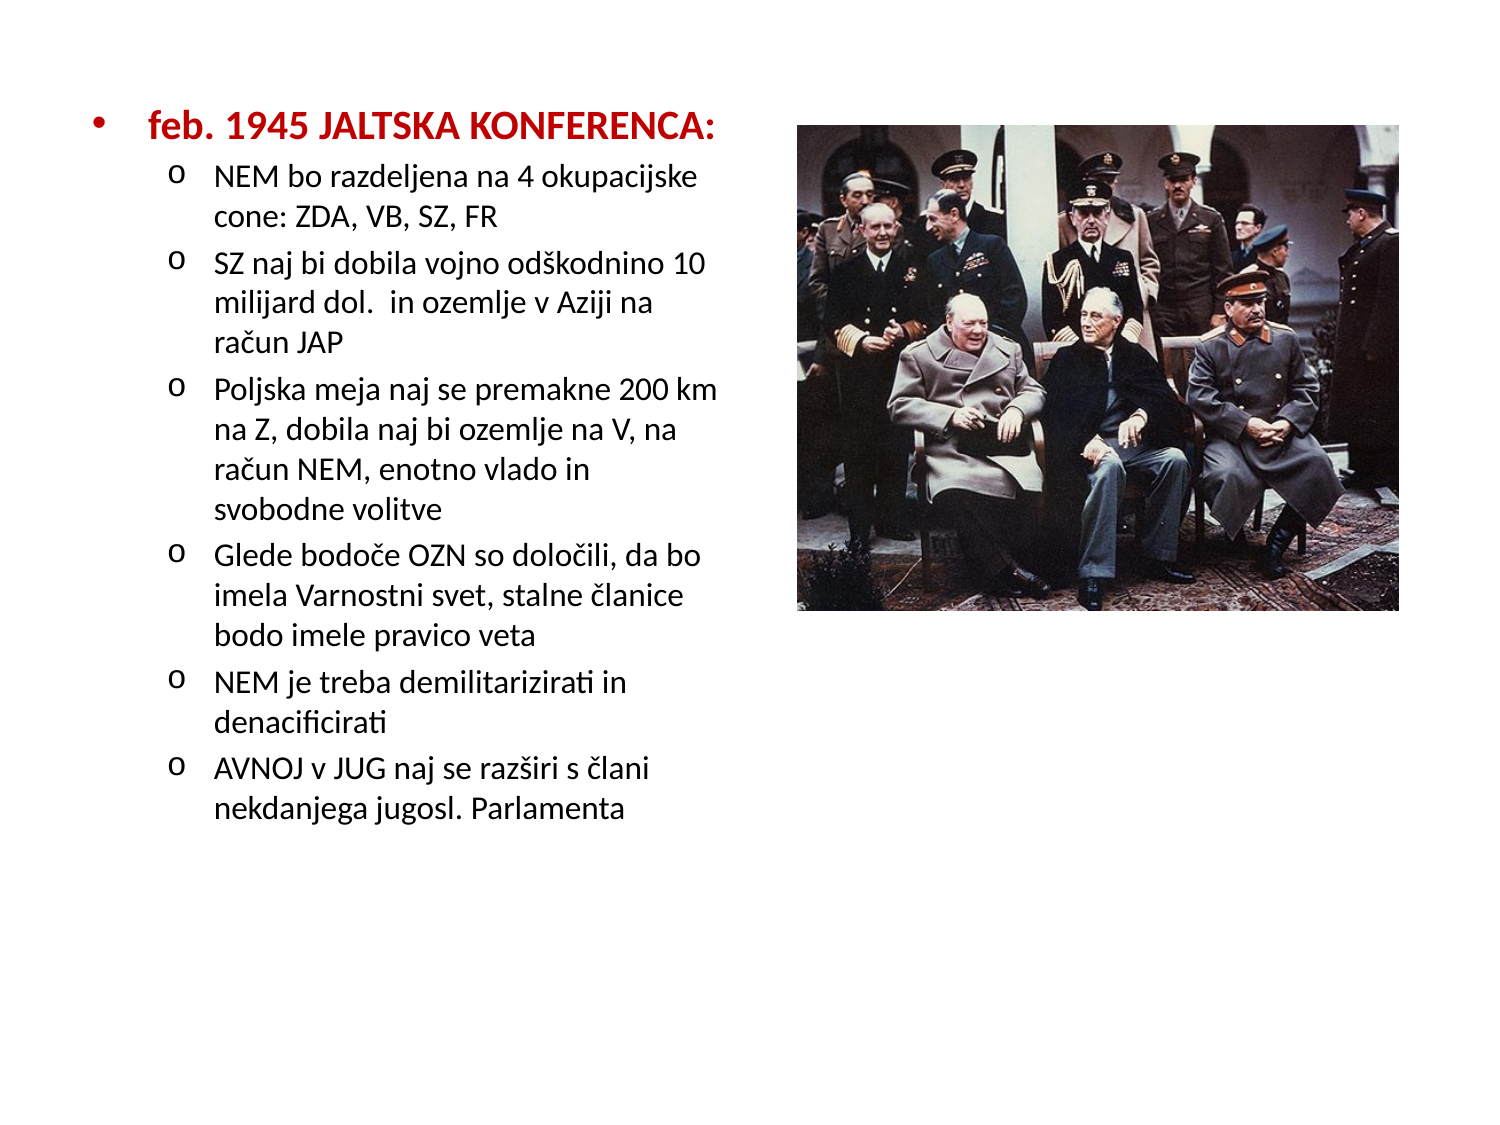

# feb. 1945 JALTSKA KONFERENCA:
NEM bo razdeljena na 4 okupacijske cone: ZDA, VB, SZ, FR
SZ naj bi dobila vojno odškodnino 10 milijard dol. in ozemlje v Aziji na račun JAP
Poljska meja naj se premakne 200 km na Z, dobila naj bi ozemlje na V, na račun NEM, enotno vlado in svobodne volitve
Glede bodoče OZN so določili, da bo imela Varnostni svet, stalne članice bodo imele pravico veta
NEM je treba demilitarizirati in denacificirati
AVNOJ v JUG naj se razširi s člani nekdanjega jugosl. Parlamenta